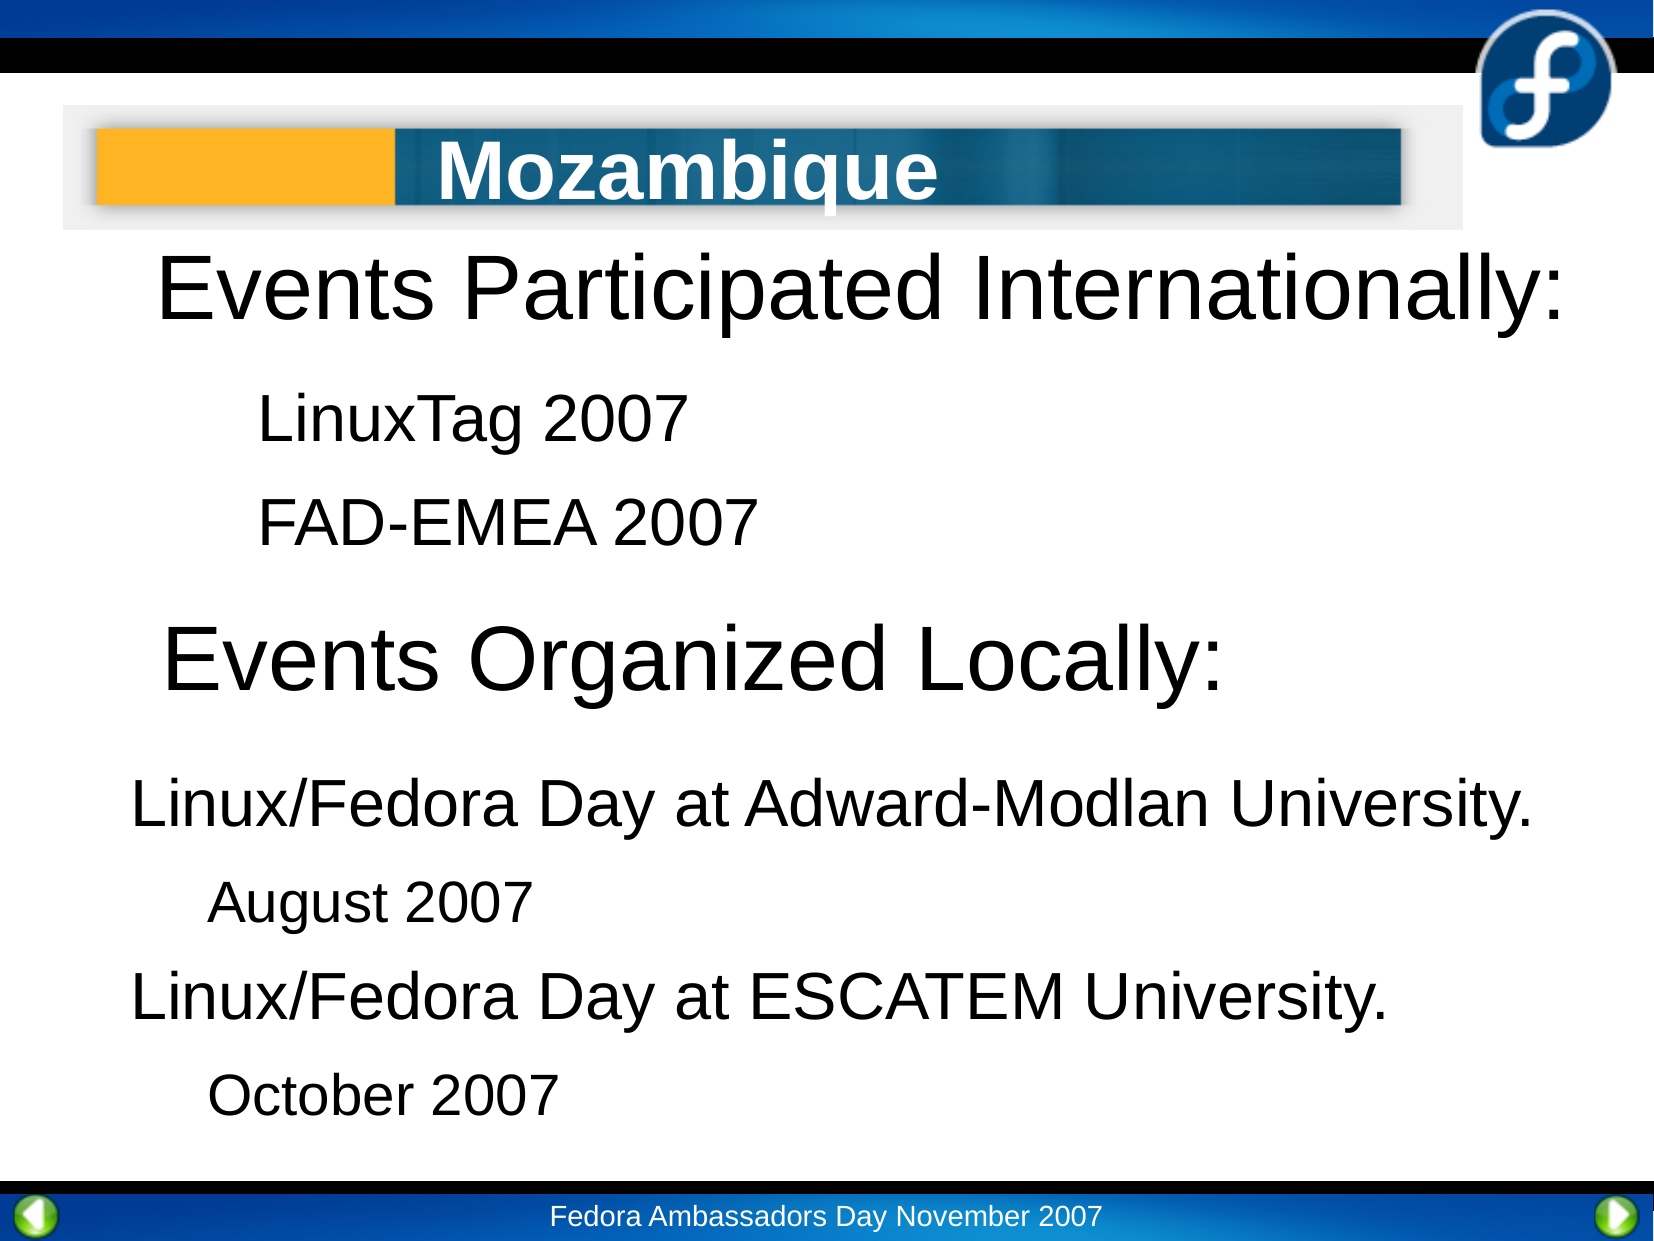

Mozambique
# Events Participated Internationally:
LinuxTag 2007
FAD-EMEA 2007
Events Organized Locally:
Linux/Fedora Day at Adward-Modlan University.
August 2007
Linux/Fedora Day at ESCATEM University.
October 2007